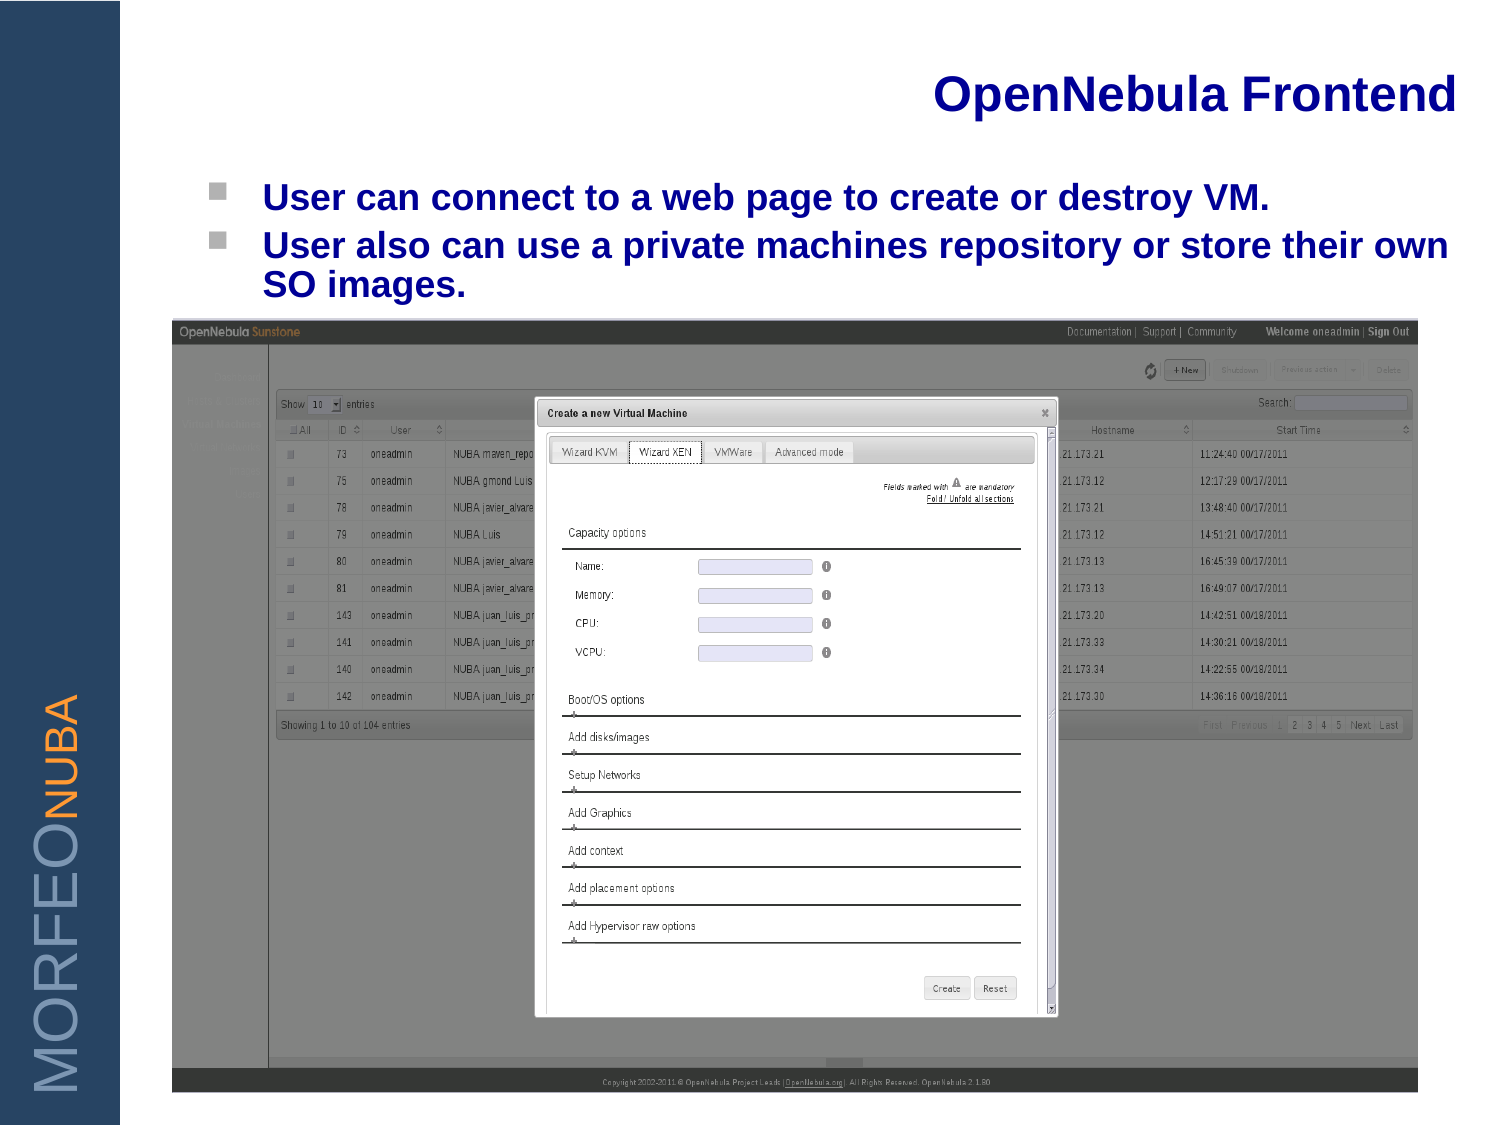

OpenNebula Frontend
User can connect to a web page to create or destroy VM.
User also can use a private machines repository or store their own SO images.